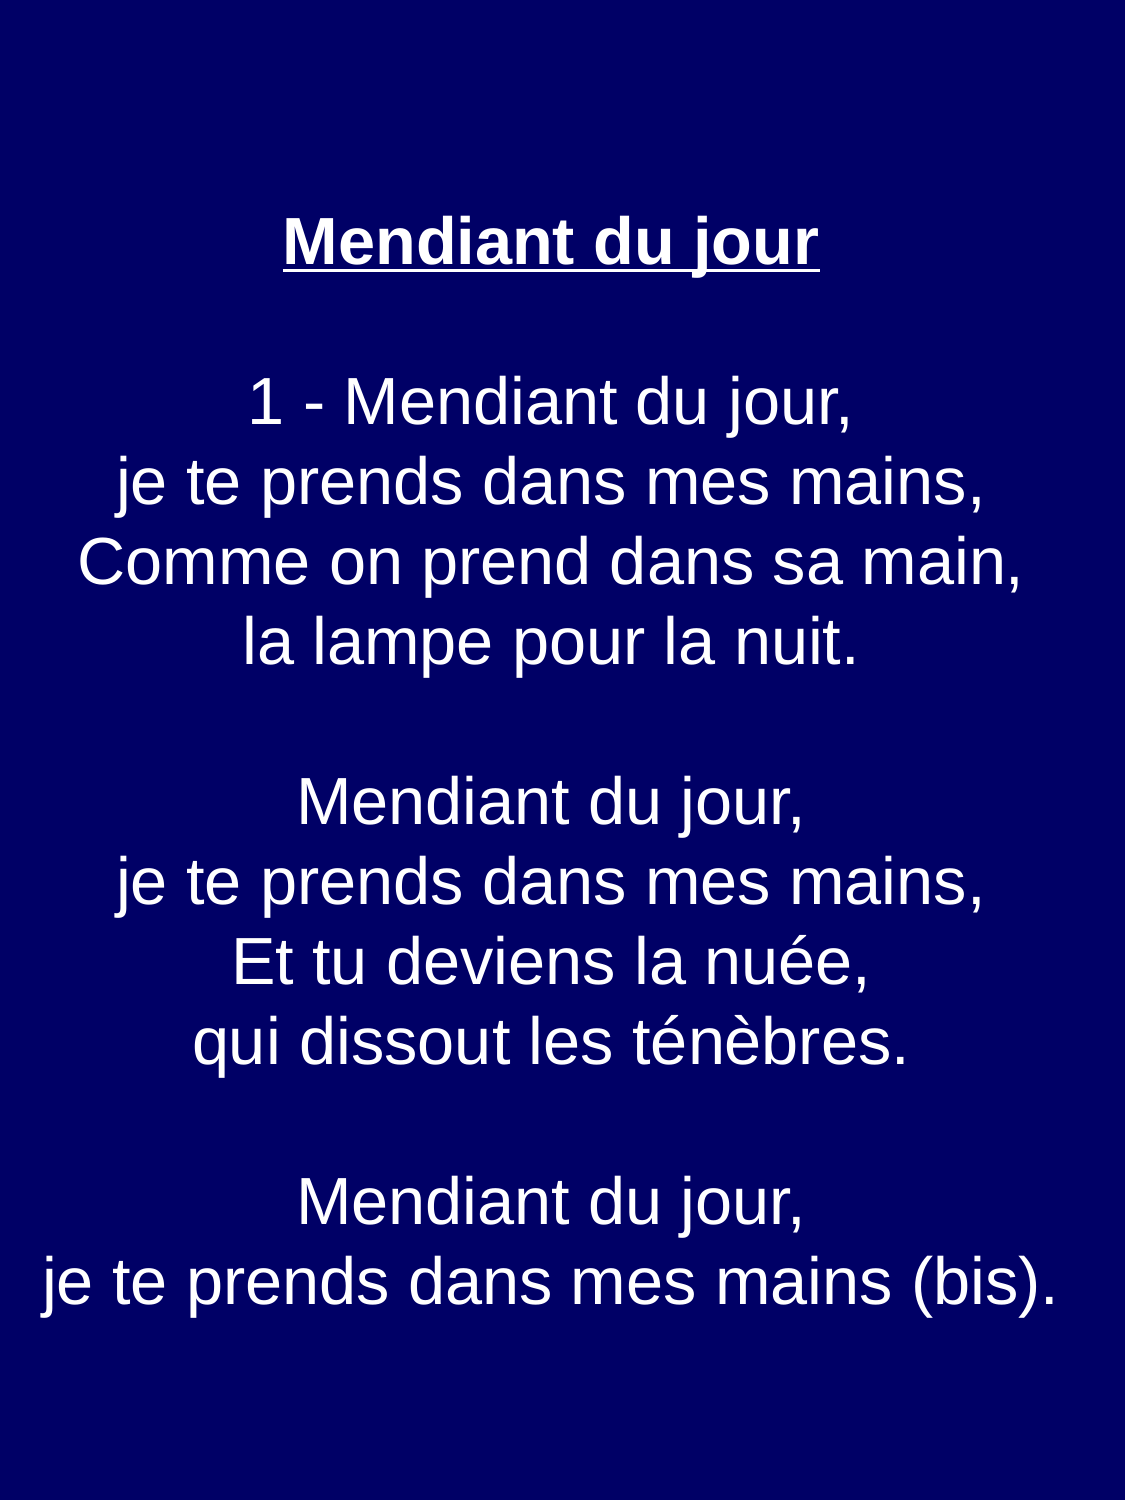

Mendiant du jour
1 - Mendiant du jour,
je te prends dans mes mains,
Comme on prend dans sa main,
la lampe pour la nuit.
Mendiant du jour,
je te prends dans mes mains,
Et tu deviens la nuée,
qui dissout les ténèbres.
Mendiant du jour,
je te prends dans mes mains (bis).